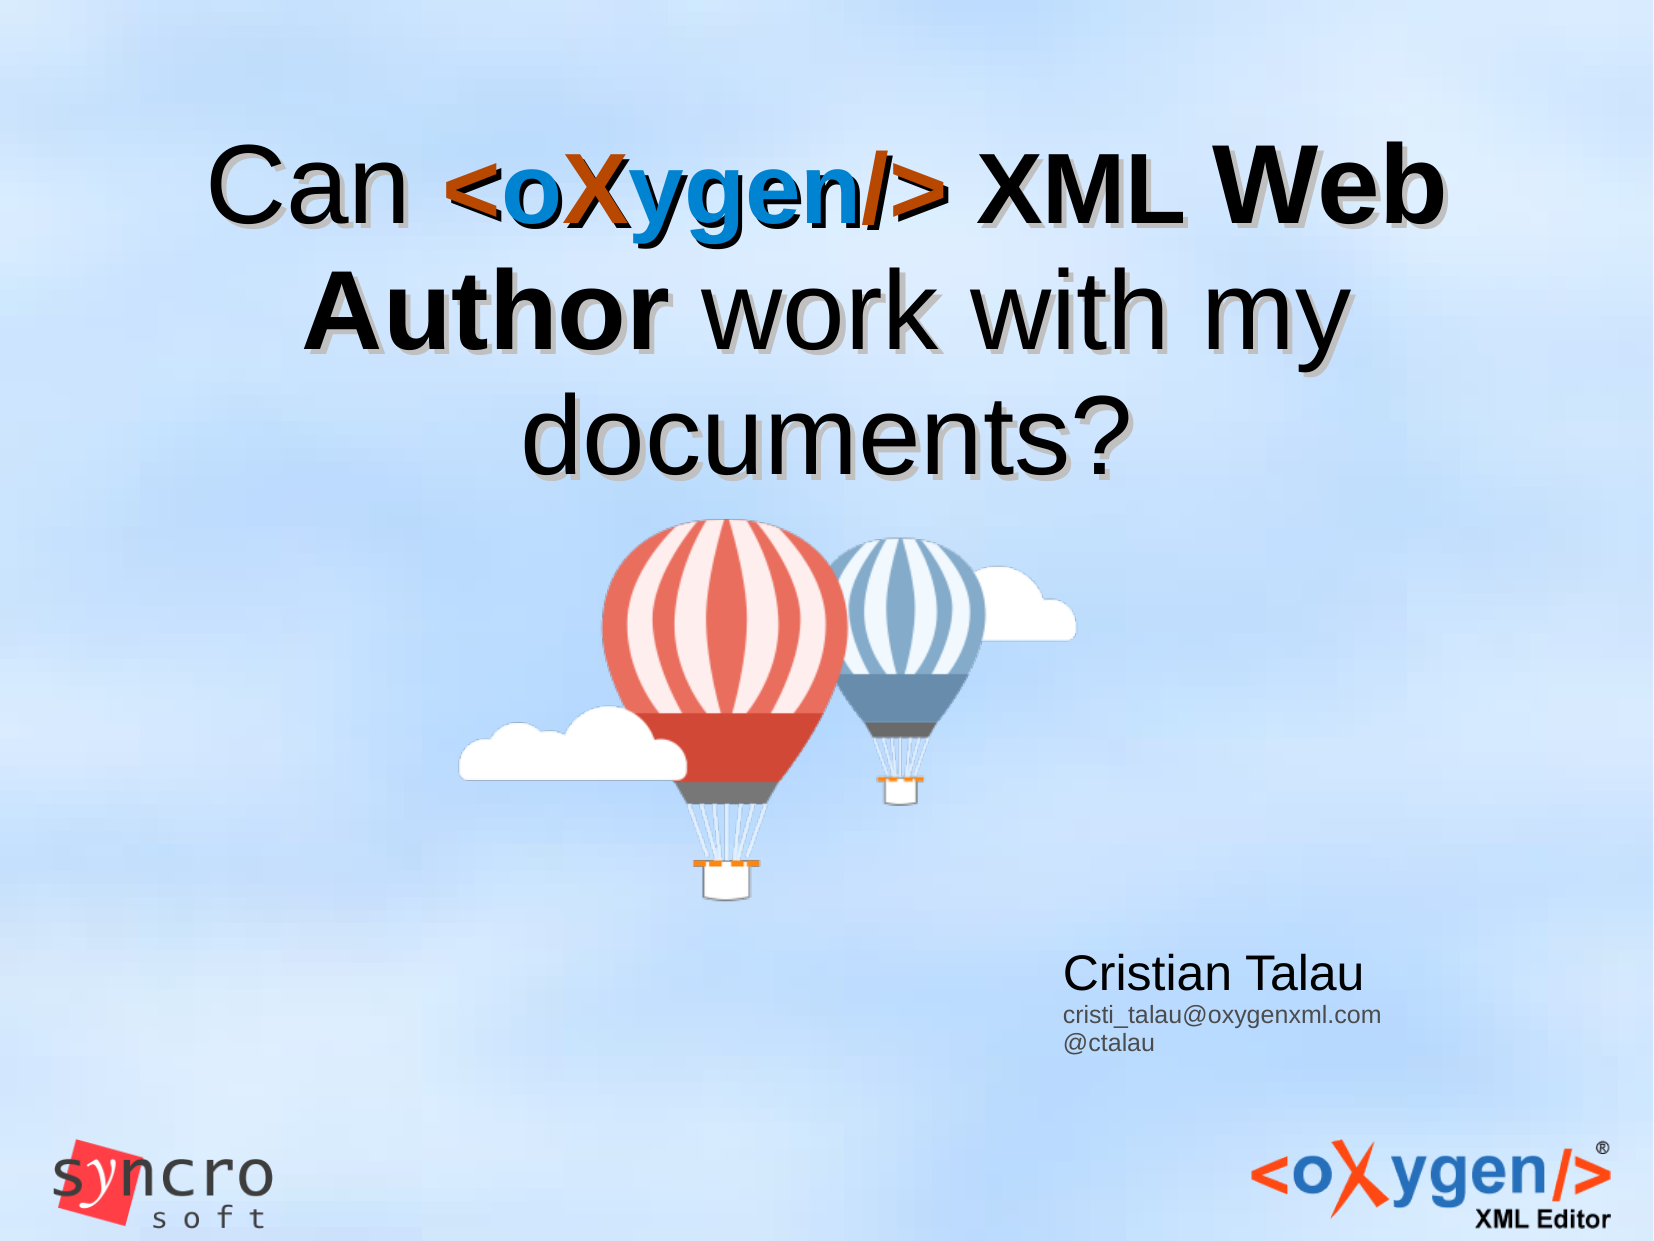

# Can <oXygen/> XML Web Author work with my documents?
Cristian Talau
cristi_talau@oxygenxml.com
@ctalau